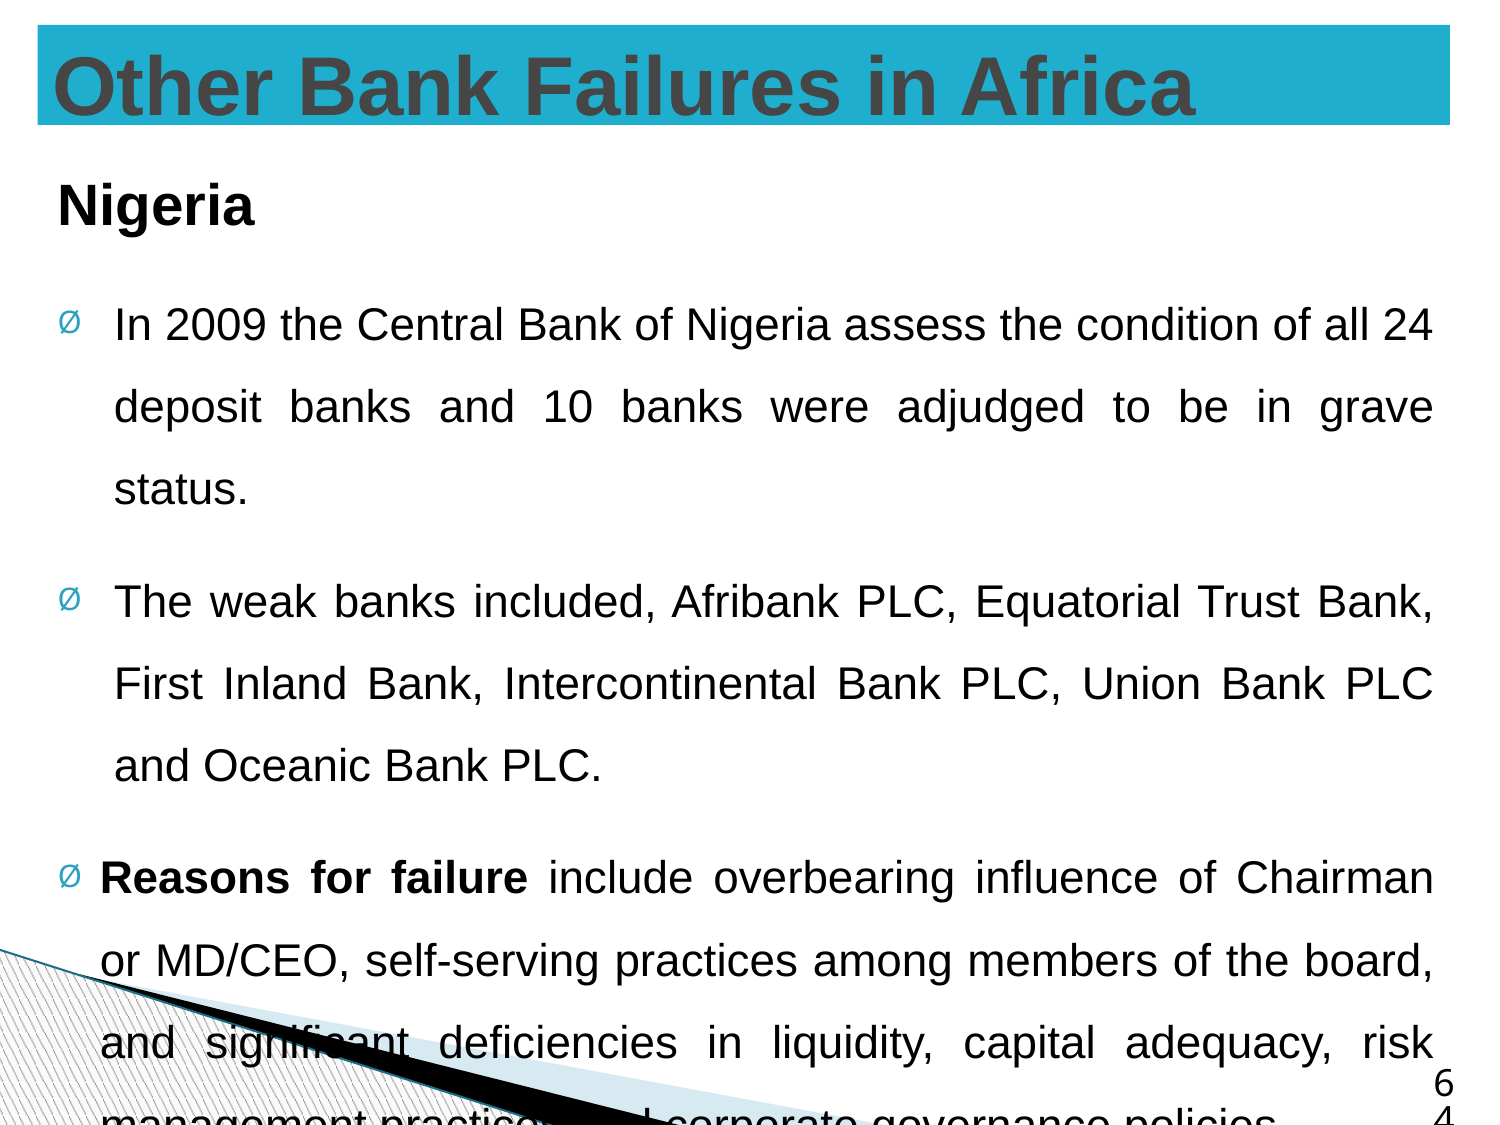

Other Bank Failures in Africa
# Nigeria
In 2009 the Central Bank of Nigeria assess the condition of all 24 deposit banks and 10 banks were adjudged to be in grave status.
The weak banks included, Afribank PLC, Equatorial Trust Bank, First Inland Bank, Intercontinental Bank PLC, Union Bank PLC and Oceanic Bank PLC.
Reasons for failure include overbearing influence of Chairman or MD/CEO, self-serving practices among members of the board, and significant deficiencies in liquidity, capital adequacy, risk management practices and corporate governance policies.